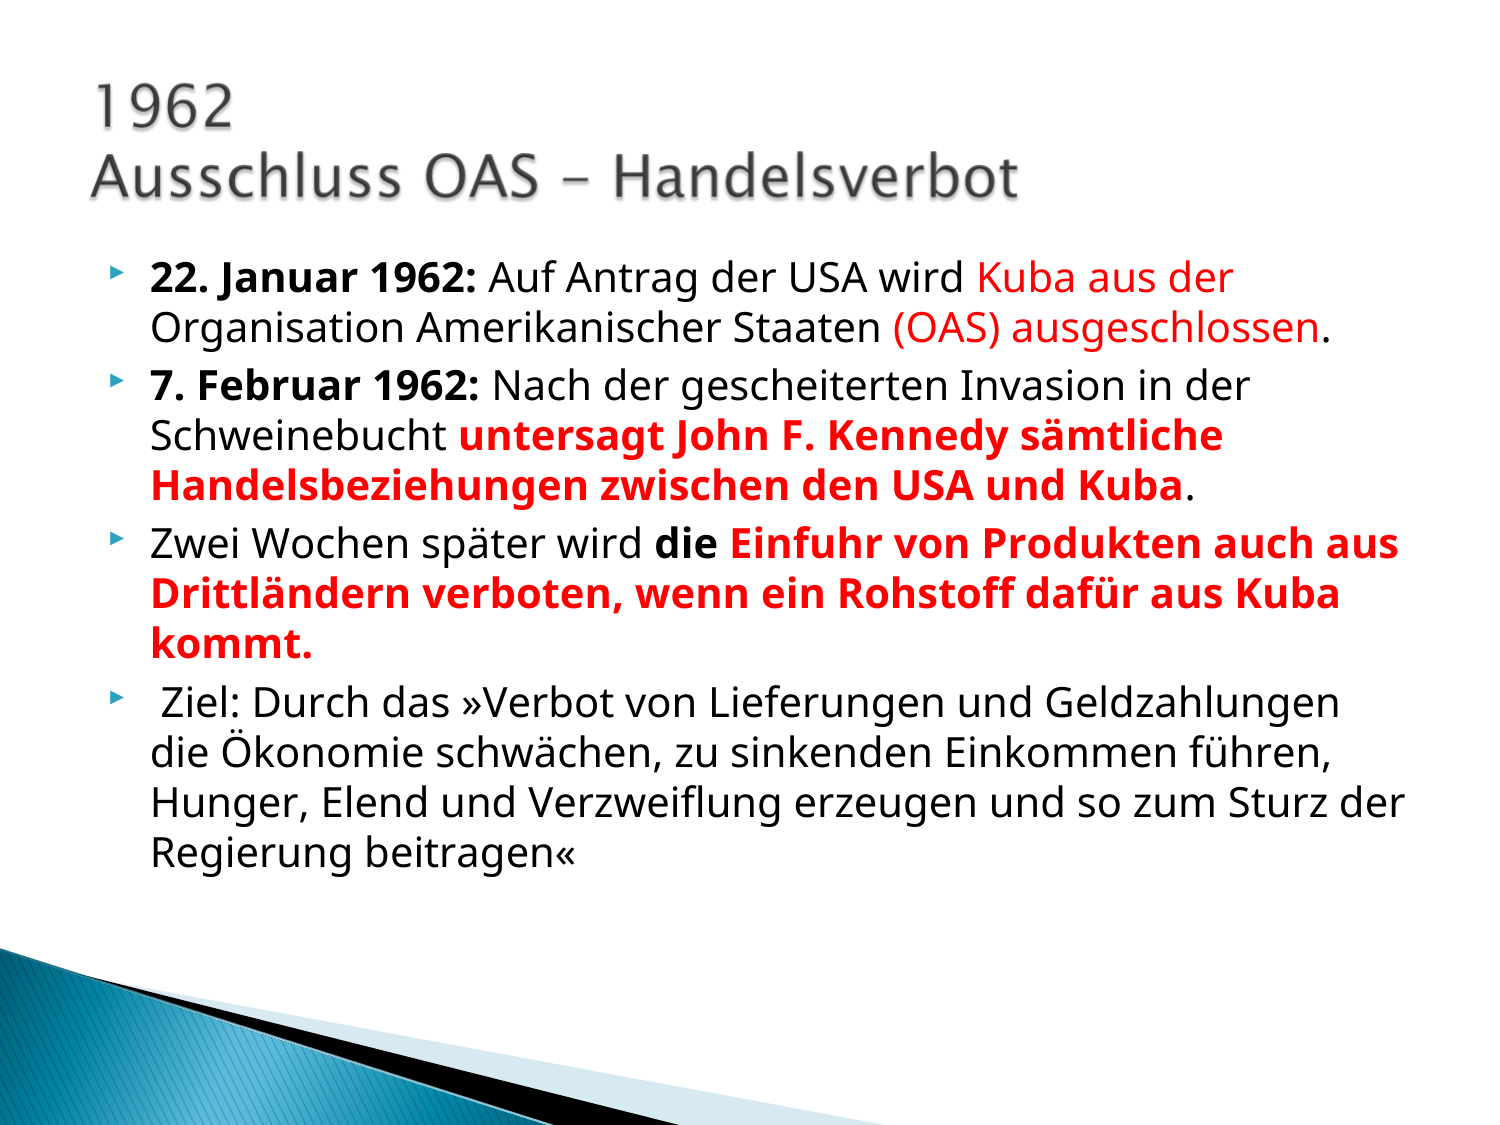

# 22. Januar 1962: Auf Antrag der USA wird Kuba aus der Organisation Amerikanischer Staaten (OAS) ausgeschlossen.
7. Februar 1962: Nach der gescheiterten Invasion in der Schweinebucht untersagt John F. Kennedy sämtliche Handelsbeziehungen zwischen den USA und Kuba.
Zwei Wochen später wird die Einfuhr von Produkten auch aus Drittländern verboten, wenn ein Rohstoff dafür aus Kuba kommt.
 Ziel: Durch das »Verbot von Lieferungen und Geldzahlungen die Ökonomie schwächen, zu sinkenden Einkommen führen, Hunger, Elend und Verzweiflung erzeugen und so zum Sturz der Regierung beitragen«